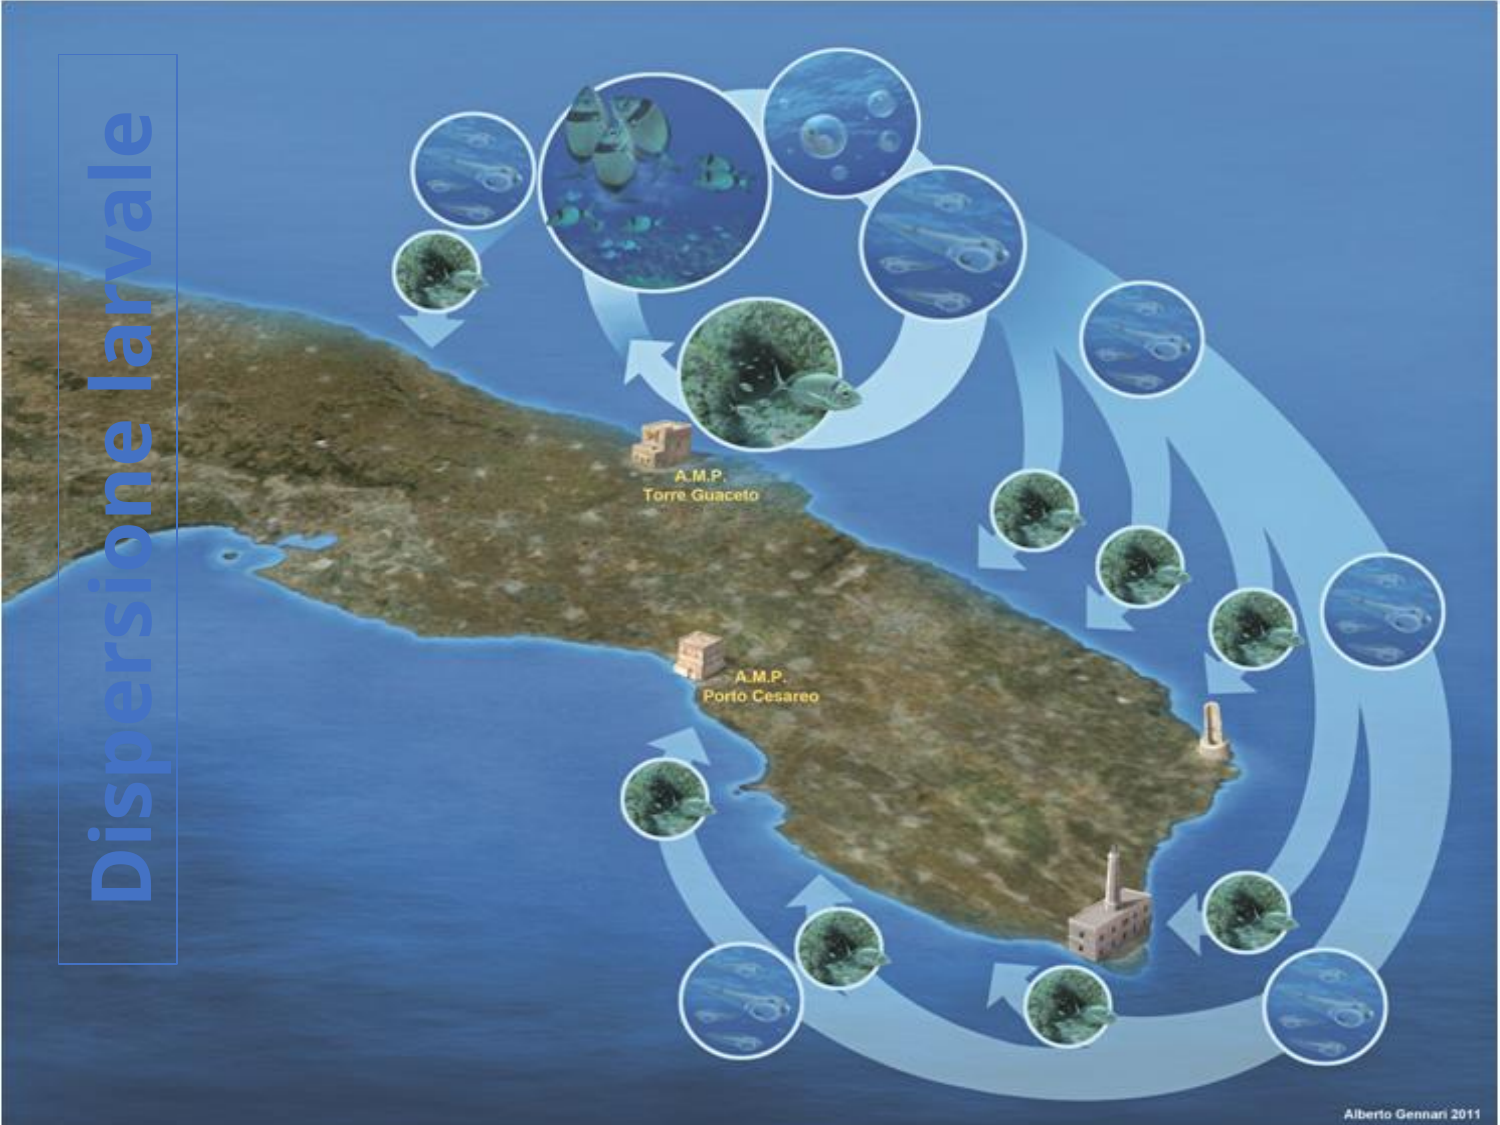

Dispersione larvale
Cfr. Dispersal of larval and juvenile seabream: Implications for Mediterranean marine protected areas (Biol. Conserv, 2015, Antonio Di Franco et al.)